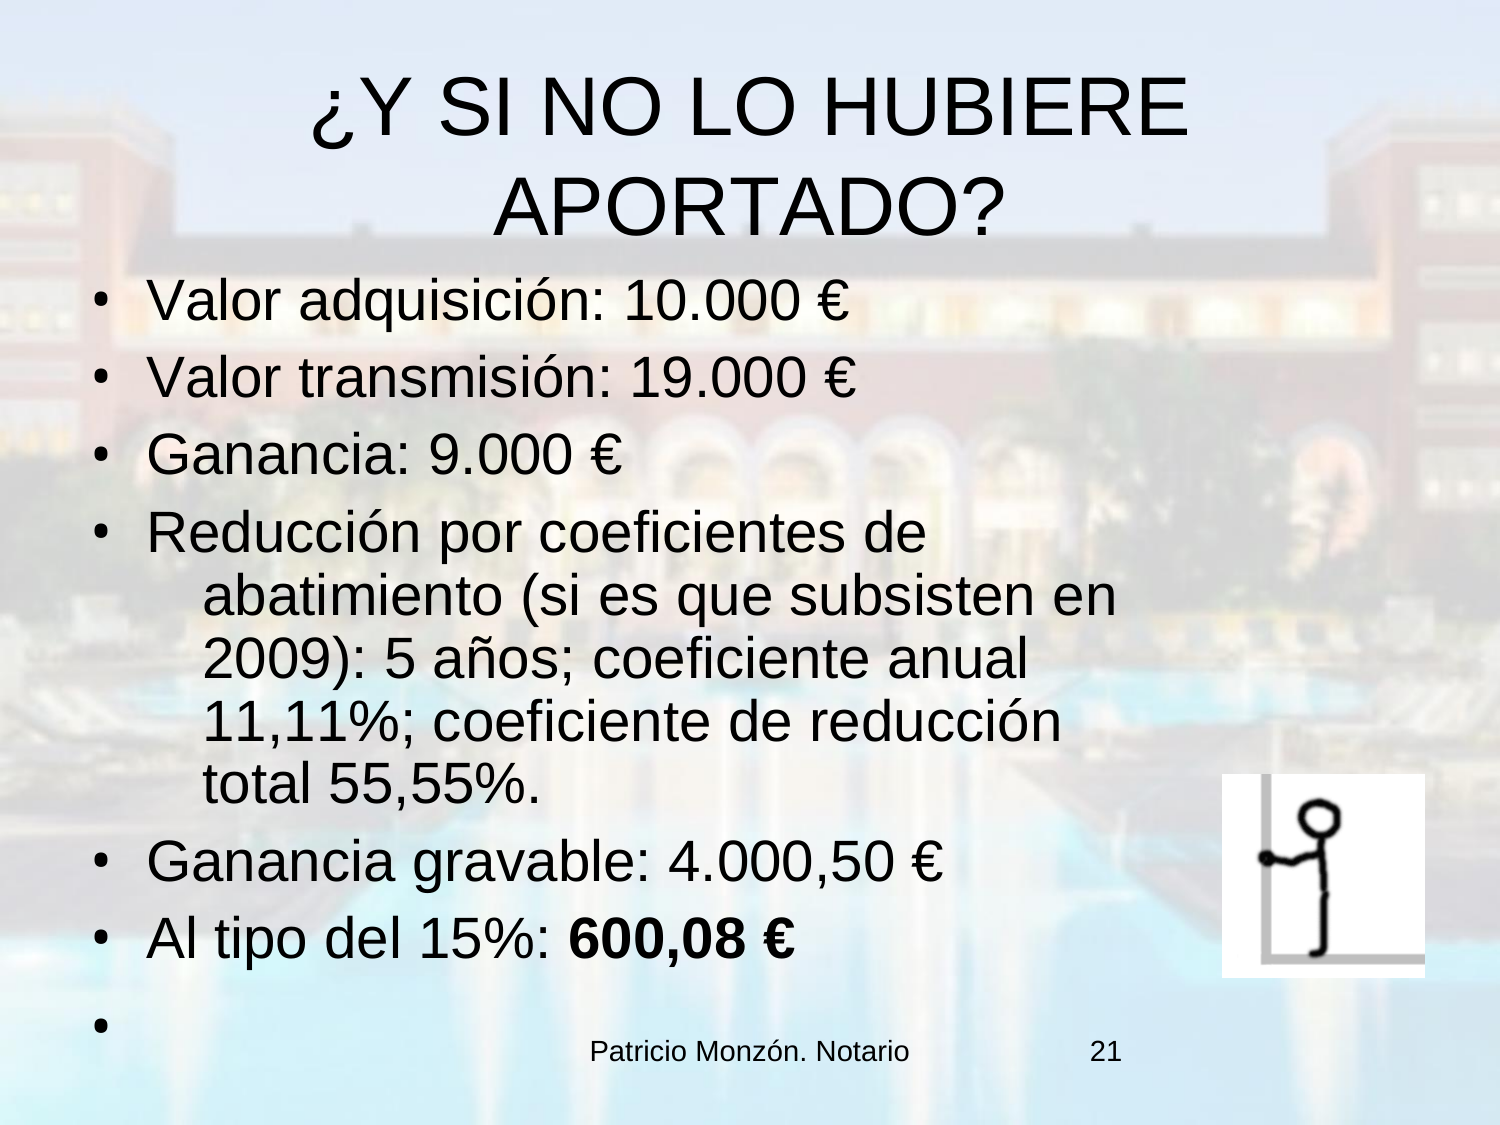

# ¿Y SI NO LO HUBIERE APORTADO?
Valor adquisición: 10.000 €
Valor transmisión: 19.000 €
Ganancia: 9.000 €
Reducción por coeficientes de abatimiento (si es que subsisten en 2009): 5 años; coeficiente anual 11,11%; coeficiente de reducción total 55,55%.
Ganancia gravable: 4.000,50 €
Al tipo del 15%: 600,08 €
Patricio Monzón. Notario